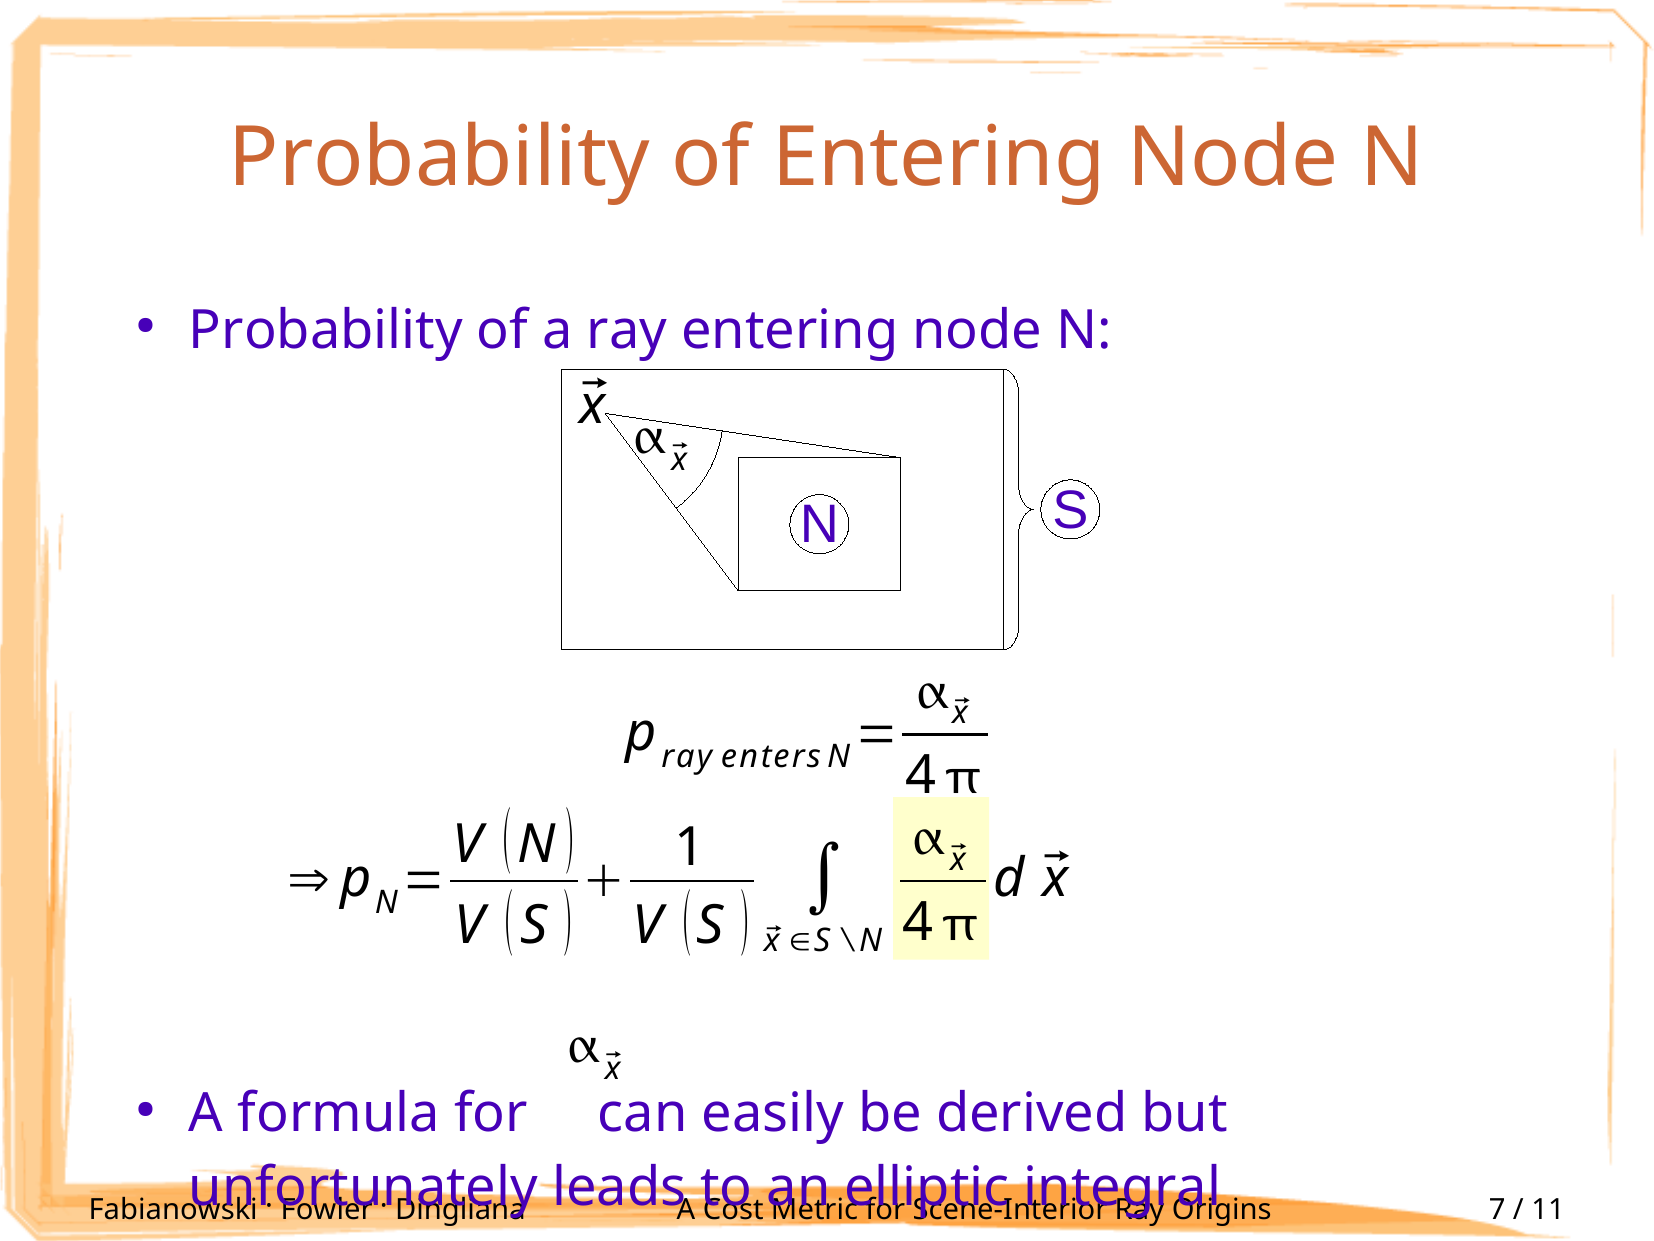

# Probability of Entering Node N
Probability of a ray entering node N:
A formula for can easily be derived but unfortunately leads to an elliptic integral
S
N